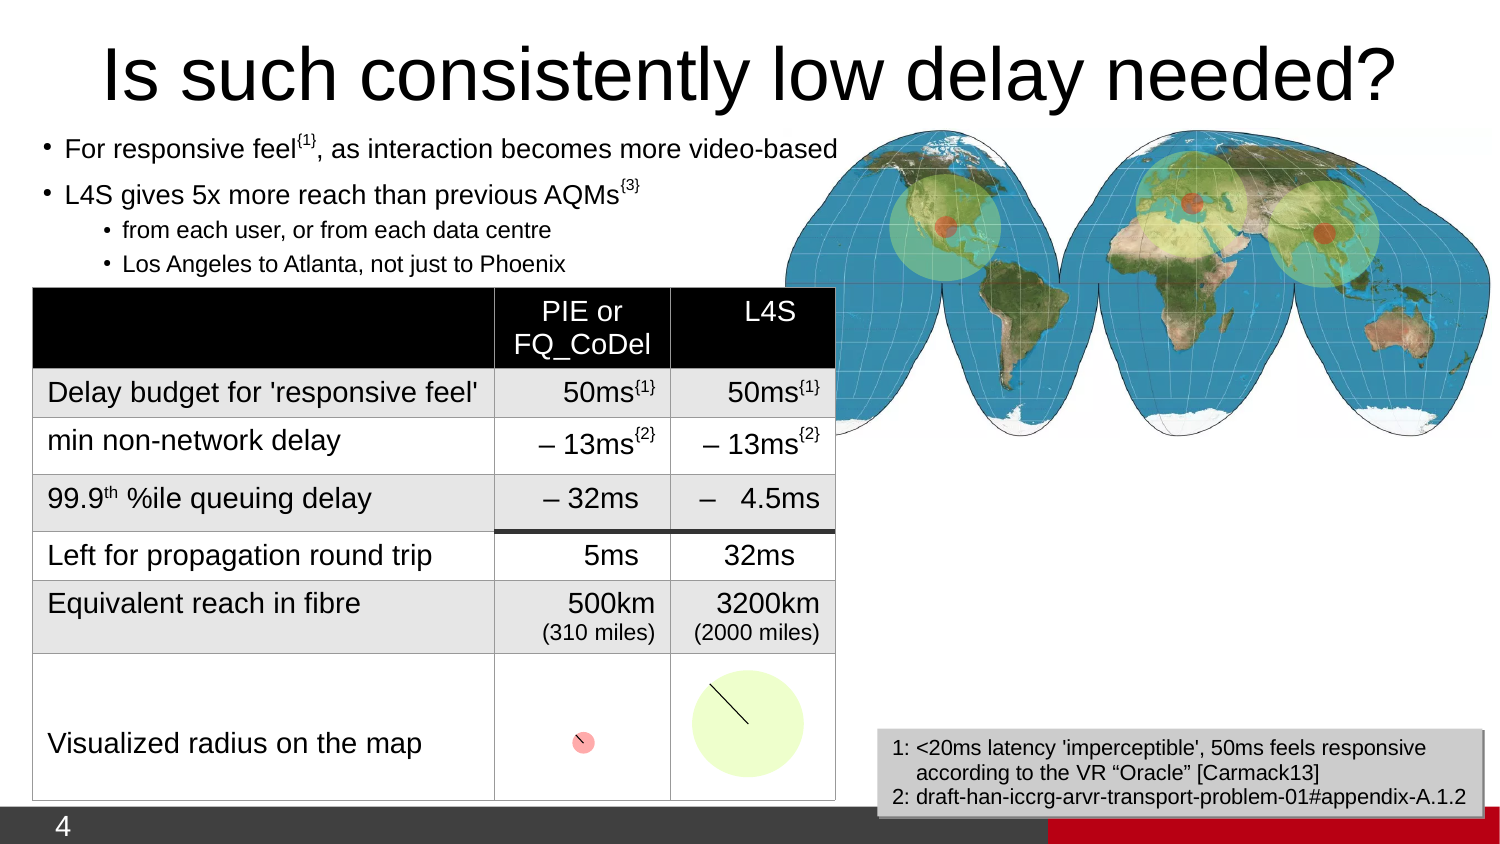

# Is such consistently low delay needed?
For responsive feel{1}, as interaction becomes more video-based
L4S gives 5x more reach than previous AQMs{3}
from each user, or from each data centre
Los Angeles to Atlanta, not just to Phoenix
| | PIE or FQ\_CoDel | L4S |
| --- | --- | --- |
| Delay budget for 'responsive feel' | 50ms{1} | 50ms{1} |
| min non-network delay | – 13ms{2} | – 13ms{2} |
| 99.9th %ile queuing delay | – 32ms | – 4.5ms |
| Left for propagation round trip | 5ms | 32ms |
| Equivalent reach in fibre | 500km (310 miles) | 3200km (2000 miles) |
| Visualized radius on the map | | |
1: <20ms latency 'imperceptible', 50ms feels responsive
 according to the VR “Oracle” [Carmack13]
2: draft-han-iccrg-arvr-transport-problem-01#appendix-A.1.2
4